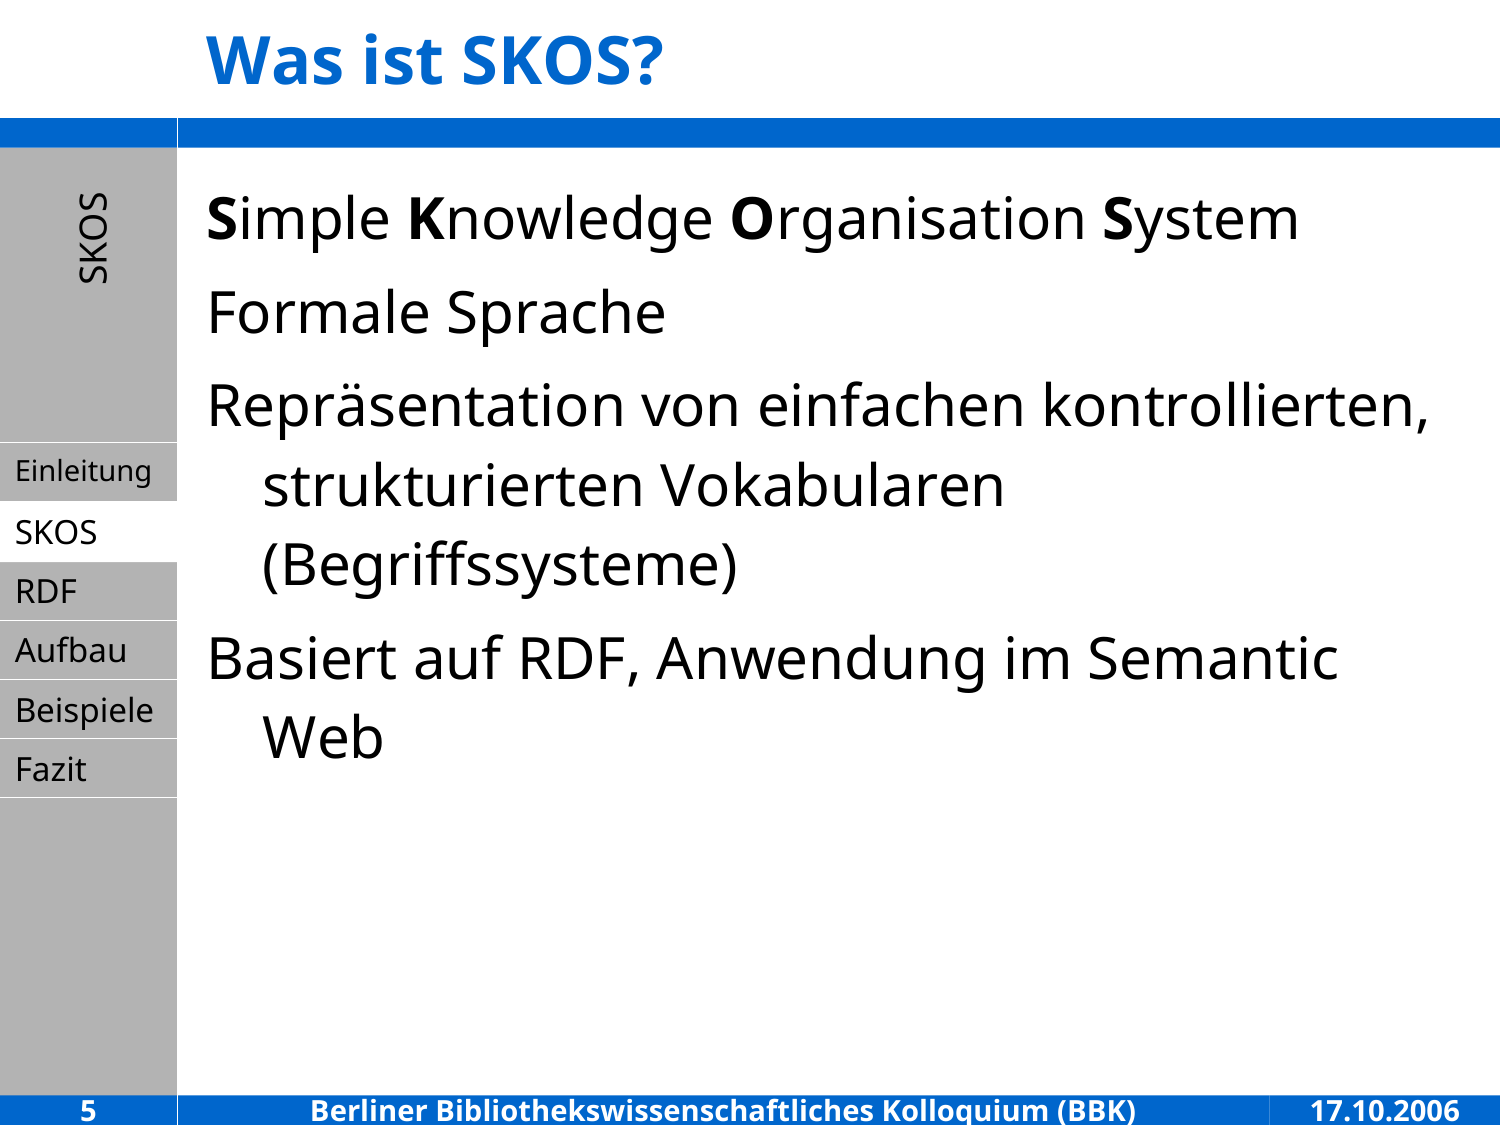

# Was ist SKOS?
Simple Knowledge Organisation System
Formale Sprache
Repräsentation von einfachen kontrollierten, strukturierten Vokabularen (Begriffssysteme)
Basiert auf RDF, Anwendung im Semantic Web
SKOS